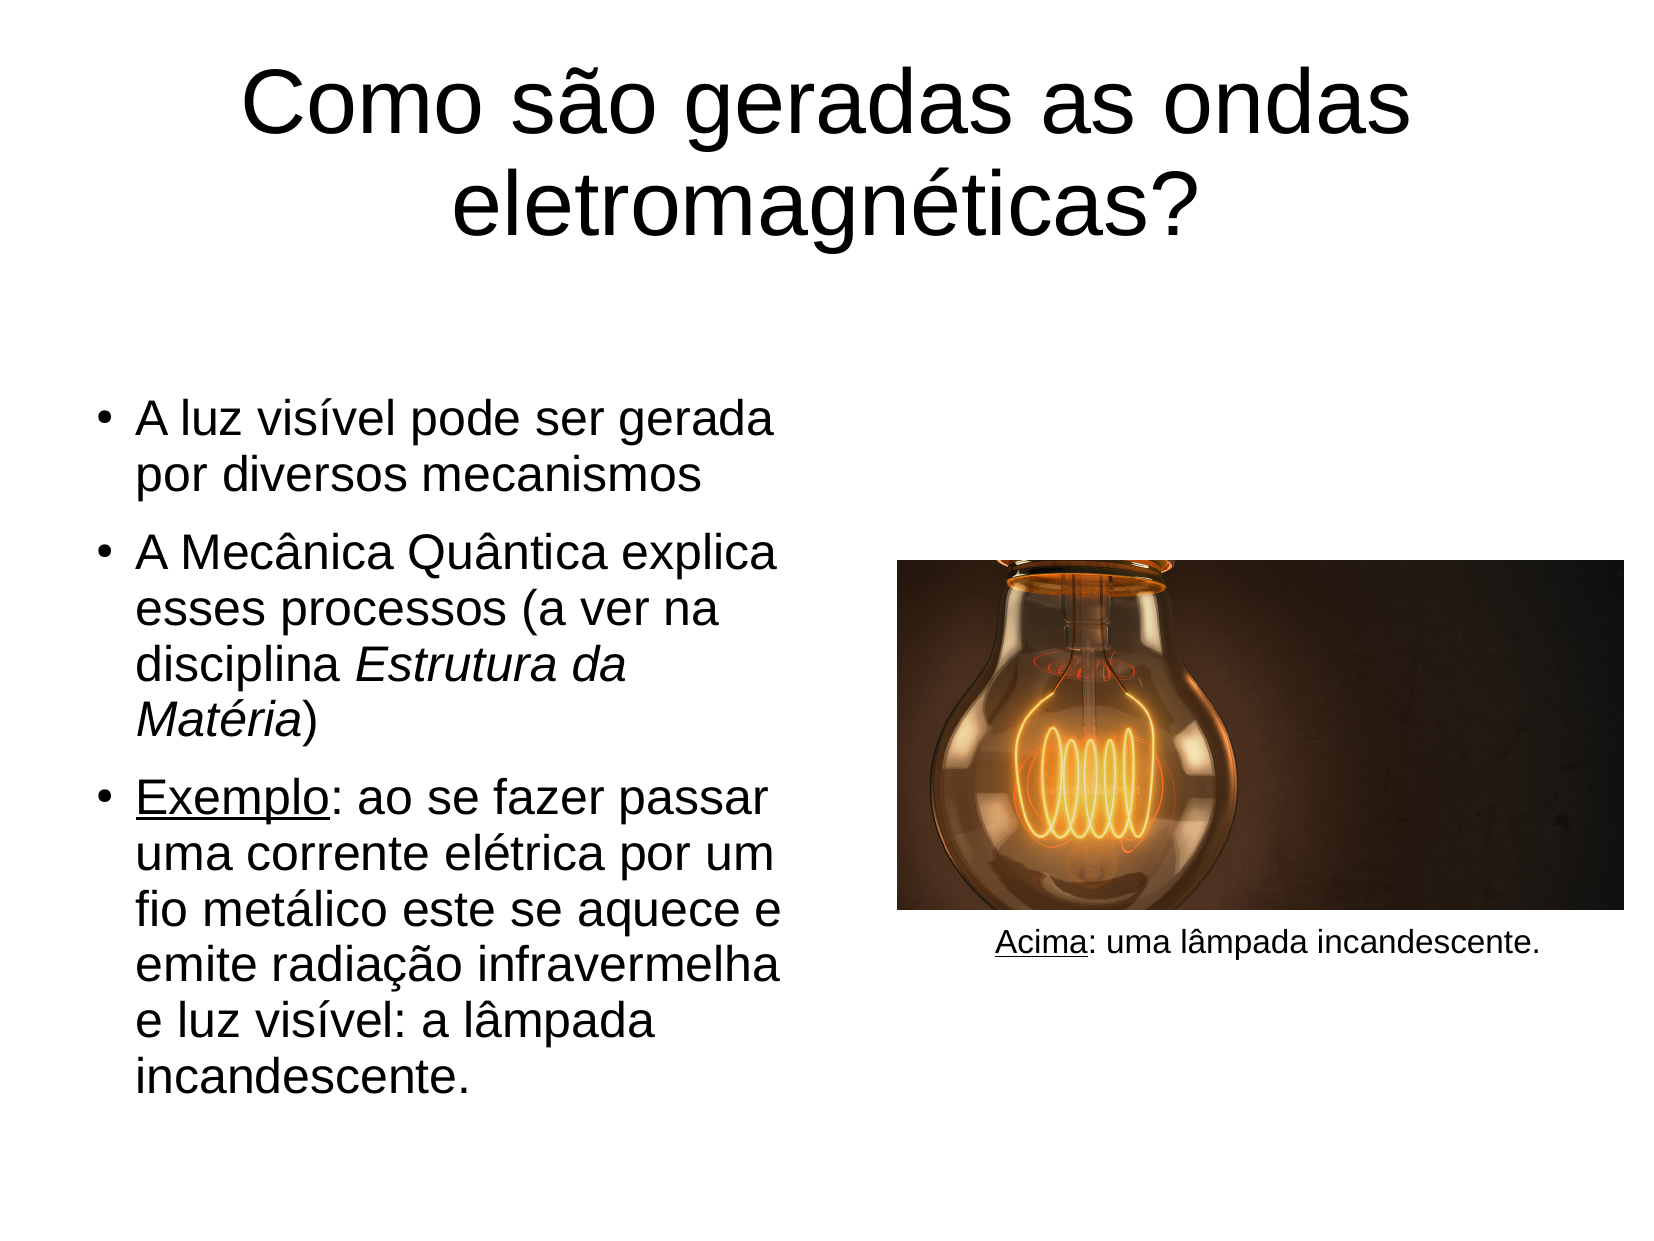

# Como são geradas as ondas eletromagnéticas?
A luz visível pode ser gerada por diversos mecanismos
A Mecânica Quântica explica esses processos (a ver na disciplina Estrutura da Matéria)
Exemplo: ao se fazer passar uma corrente elétrica por um fio metálico este se aquece e emite radiação infravermelha e luz visível: a lâmpada incandescente.
Acima: uma lâmpada incandescente.